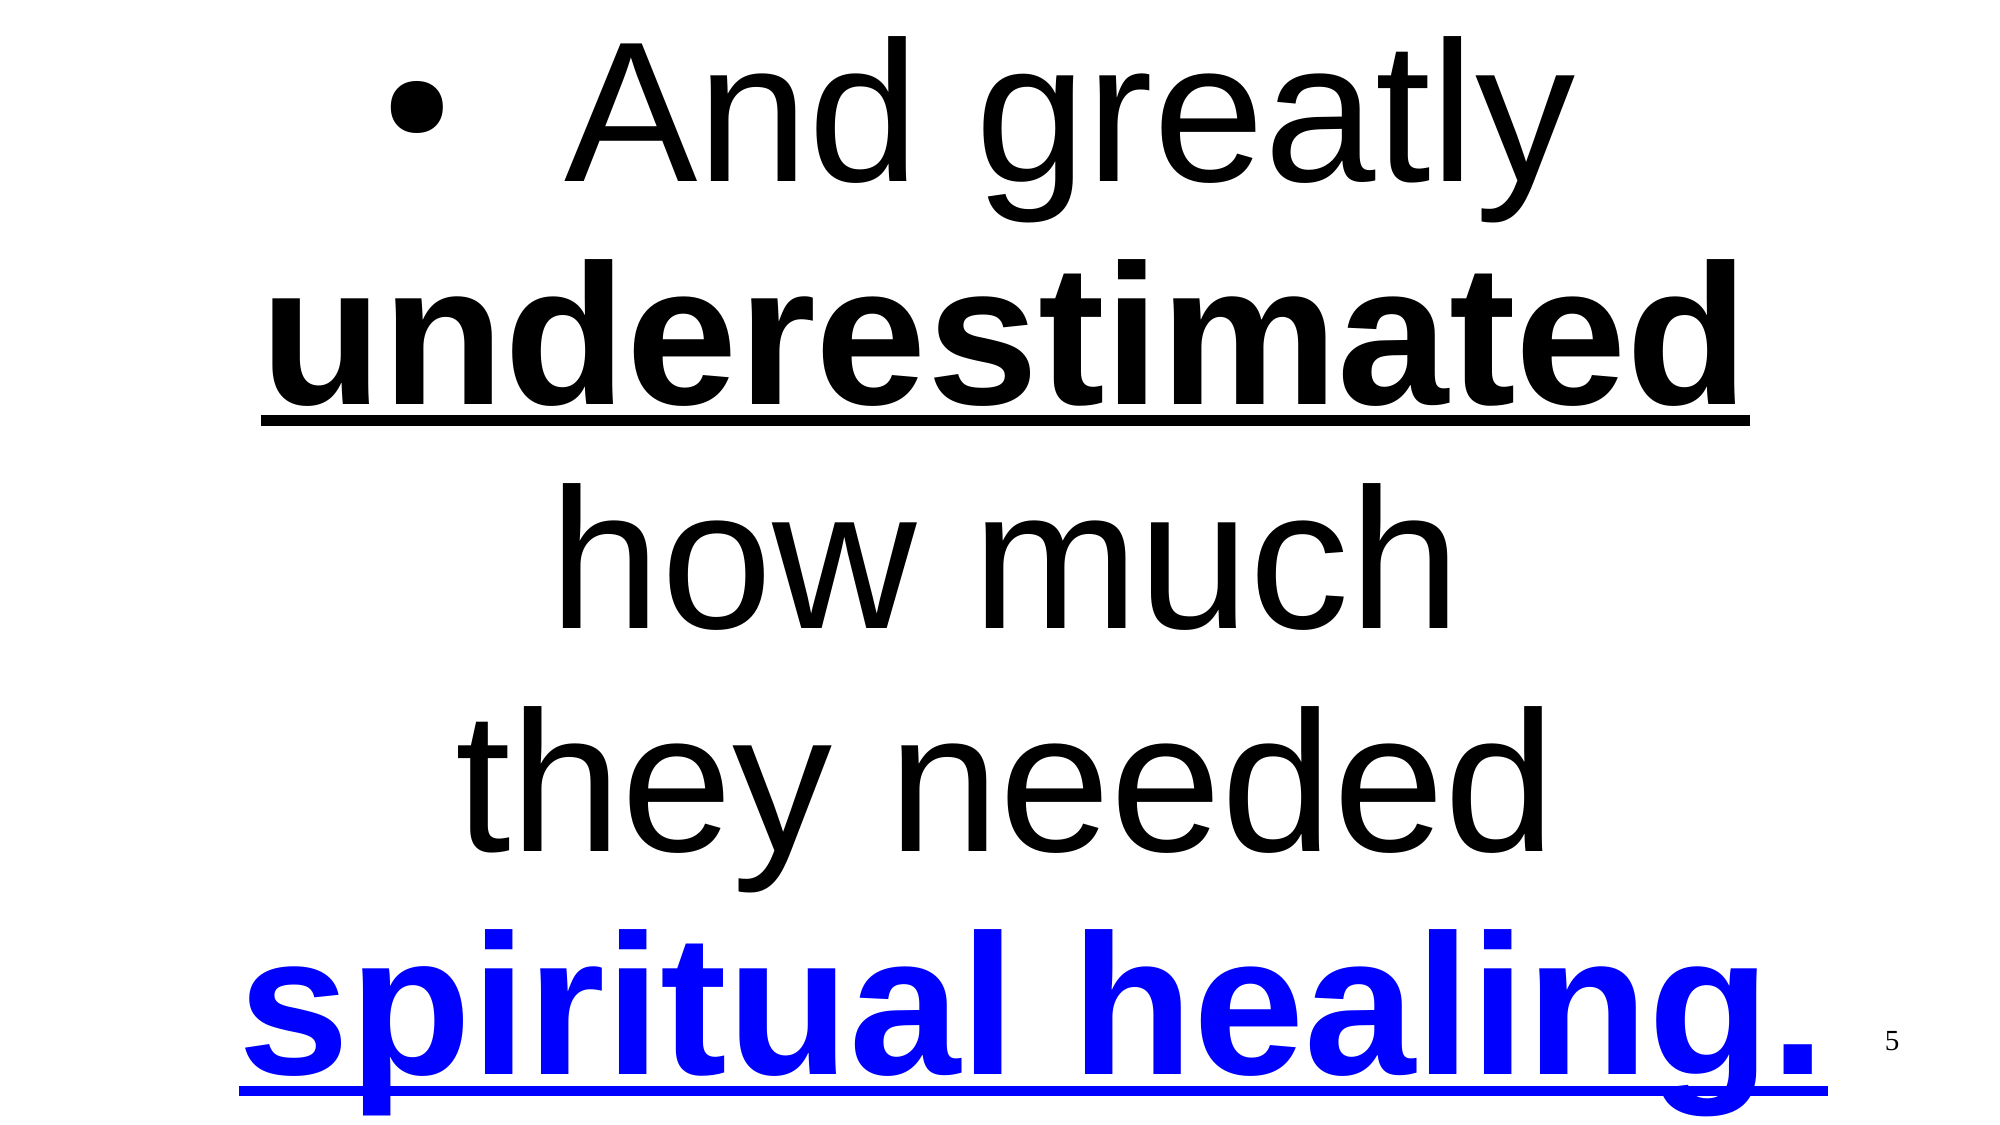

# And greatly underestimated how much they needed spiritual healing.
5